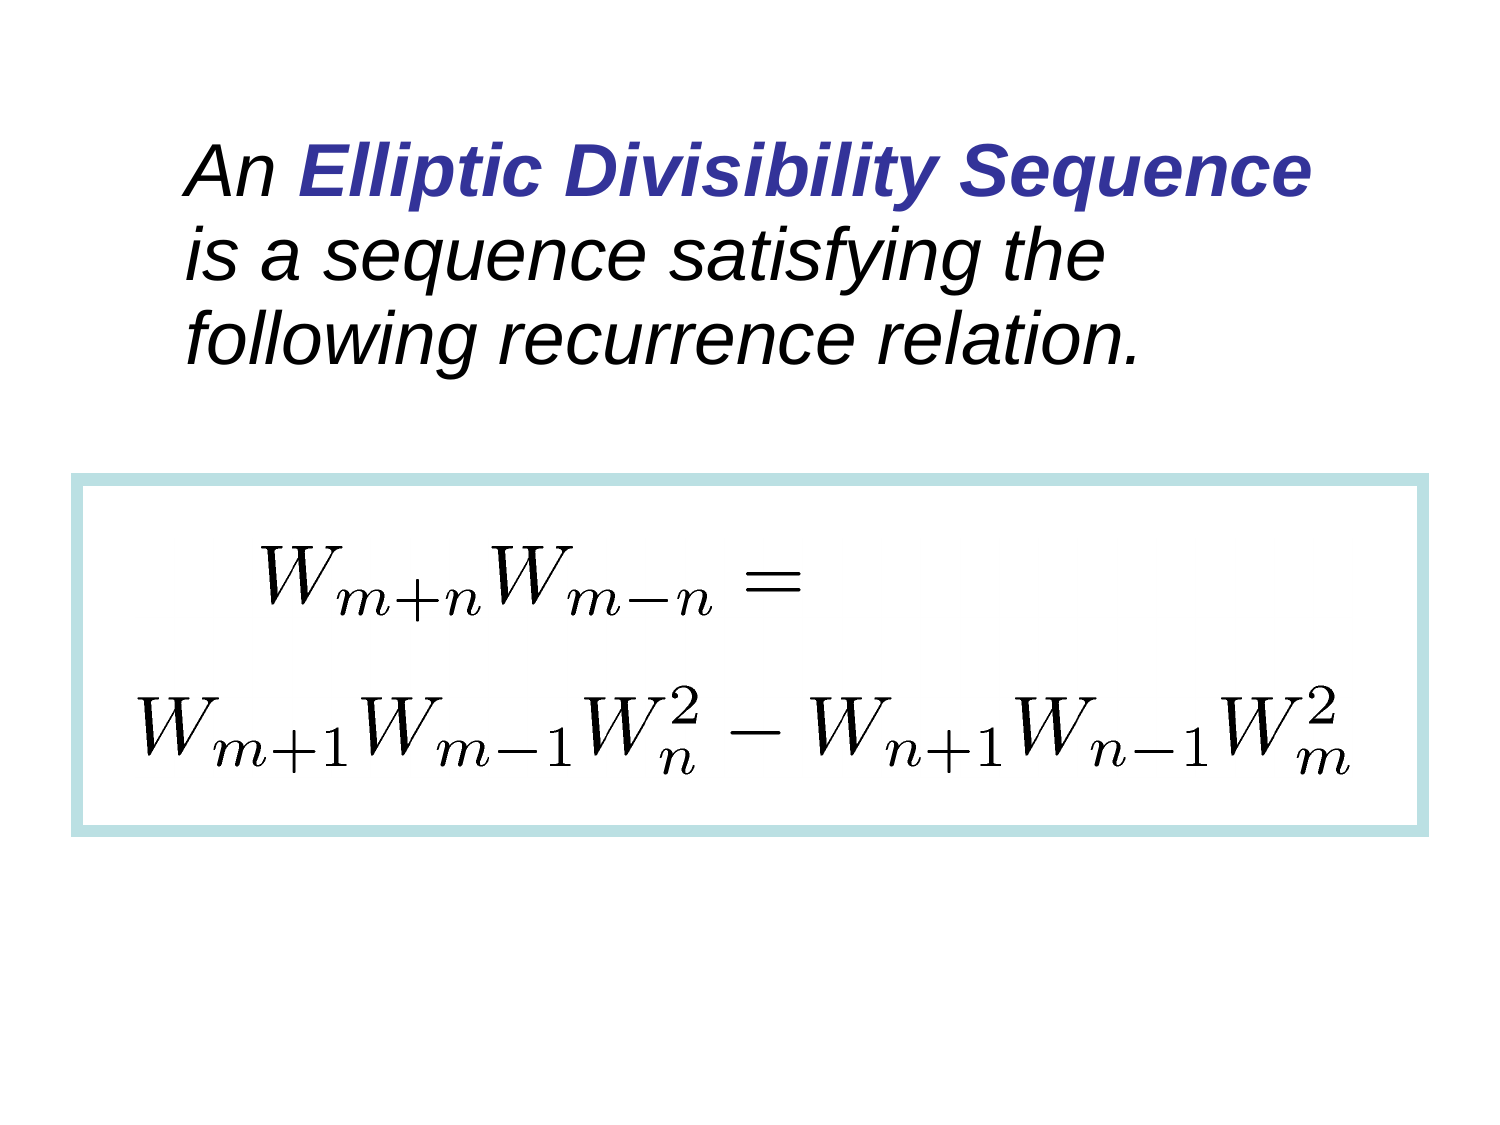

# An Elliptic Divisibility Sequence is a sequence satisfying the following recurrence relation.